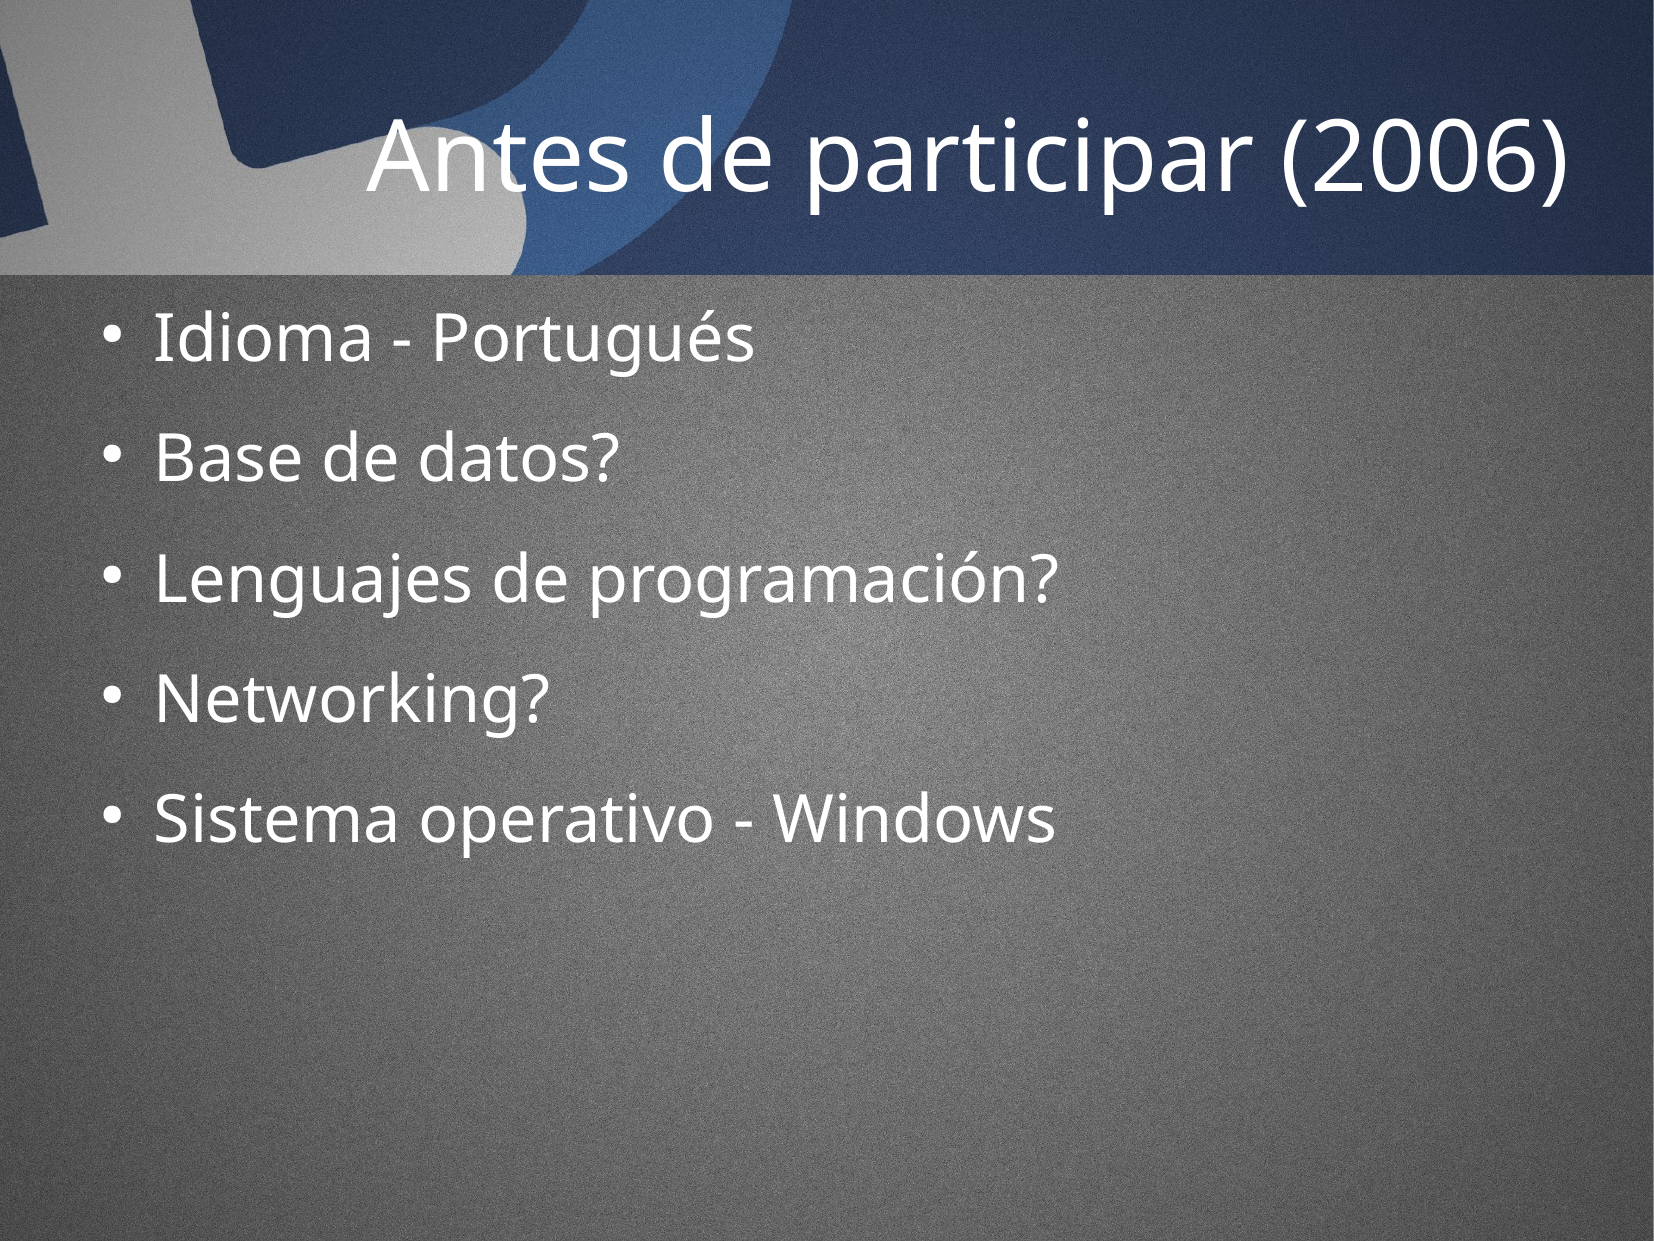

# Antes de participar (2006)
Idioma - Portugués
Base de datos?
Lenguajes de programación?
Networking?
Sistema operativo - Windows